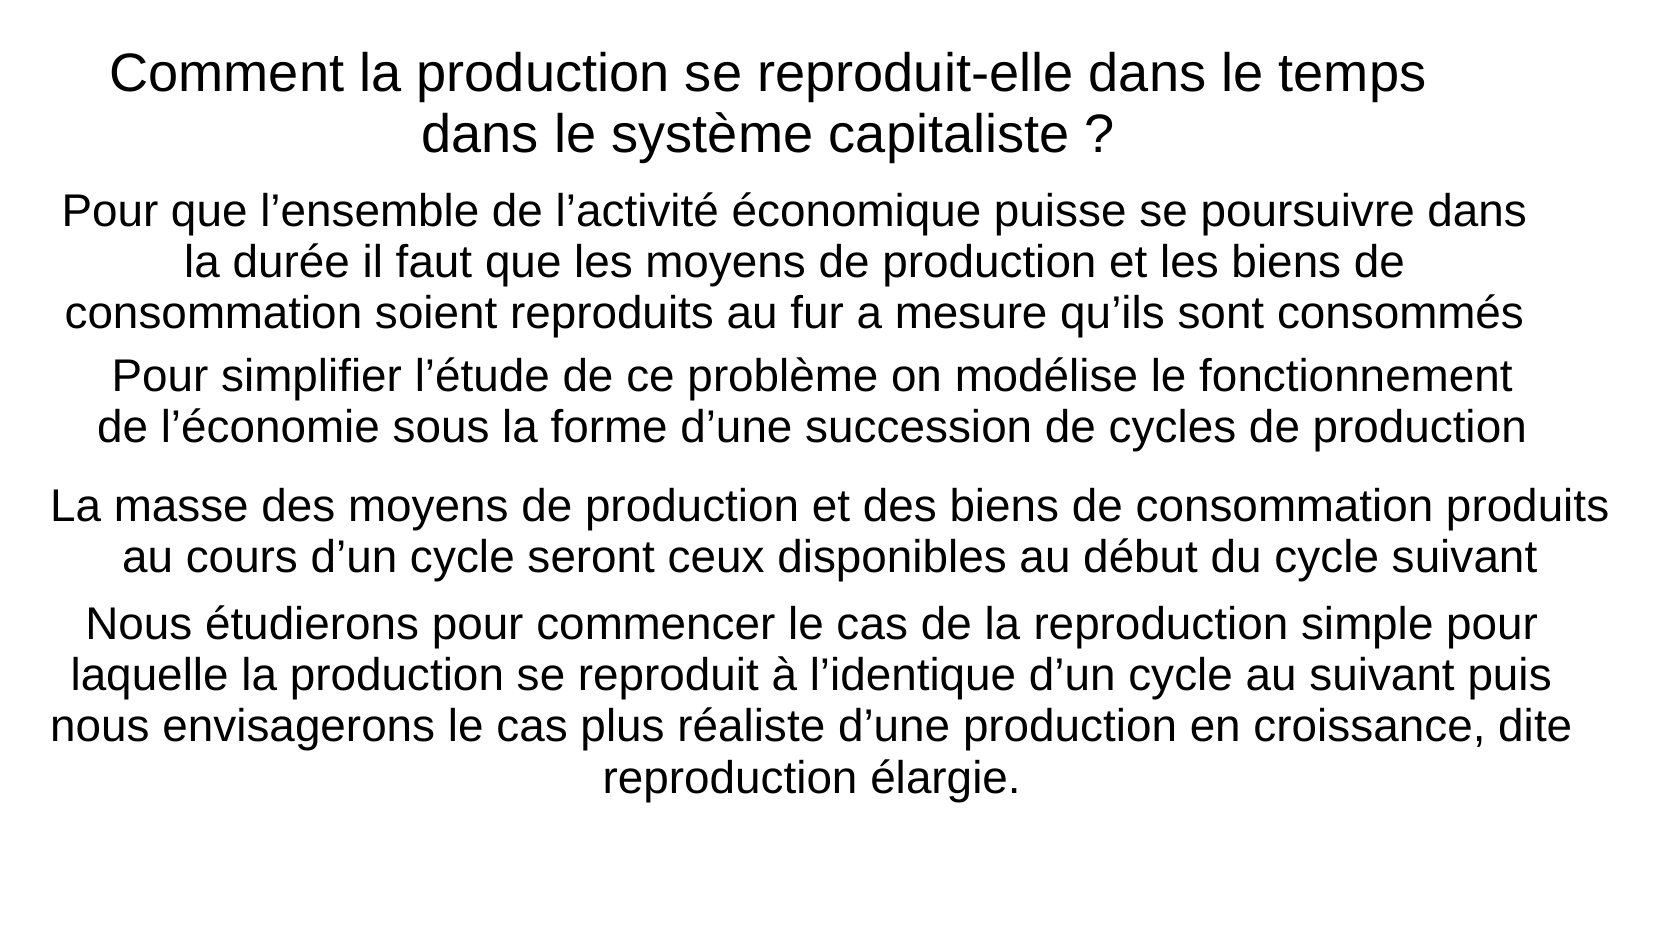

Comment la production se reproduit-elle dans le temps dans le système capitaliste ?
Pour que l’ensemble de l’activité économique puisse se poursuivre dans la durée il faut que les moyens de production et les biens de consommation soient reproduits au fur a mesure qu’ils sont consommés
Pour simplifier l’étude de ce problème on modélise le fonctionnement de l’économie sous la forme d’une succession de cycles de production
La masse des moyens de production et des biens de consommation produits au cours d’un cycle seront ceux disponibles au début du cycle suivant
Nous étudierons pour commencer le cas de la reproduction simple pour laquelle la production se reproduit à l’identique d’un cycle au suivant puis nous envisagerons le cas plus réaliste d’une production en croissance, dite reproduction élargie.